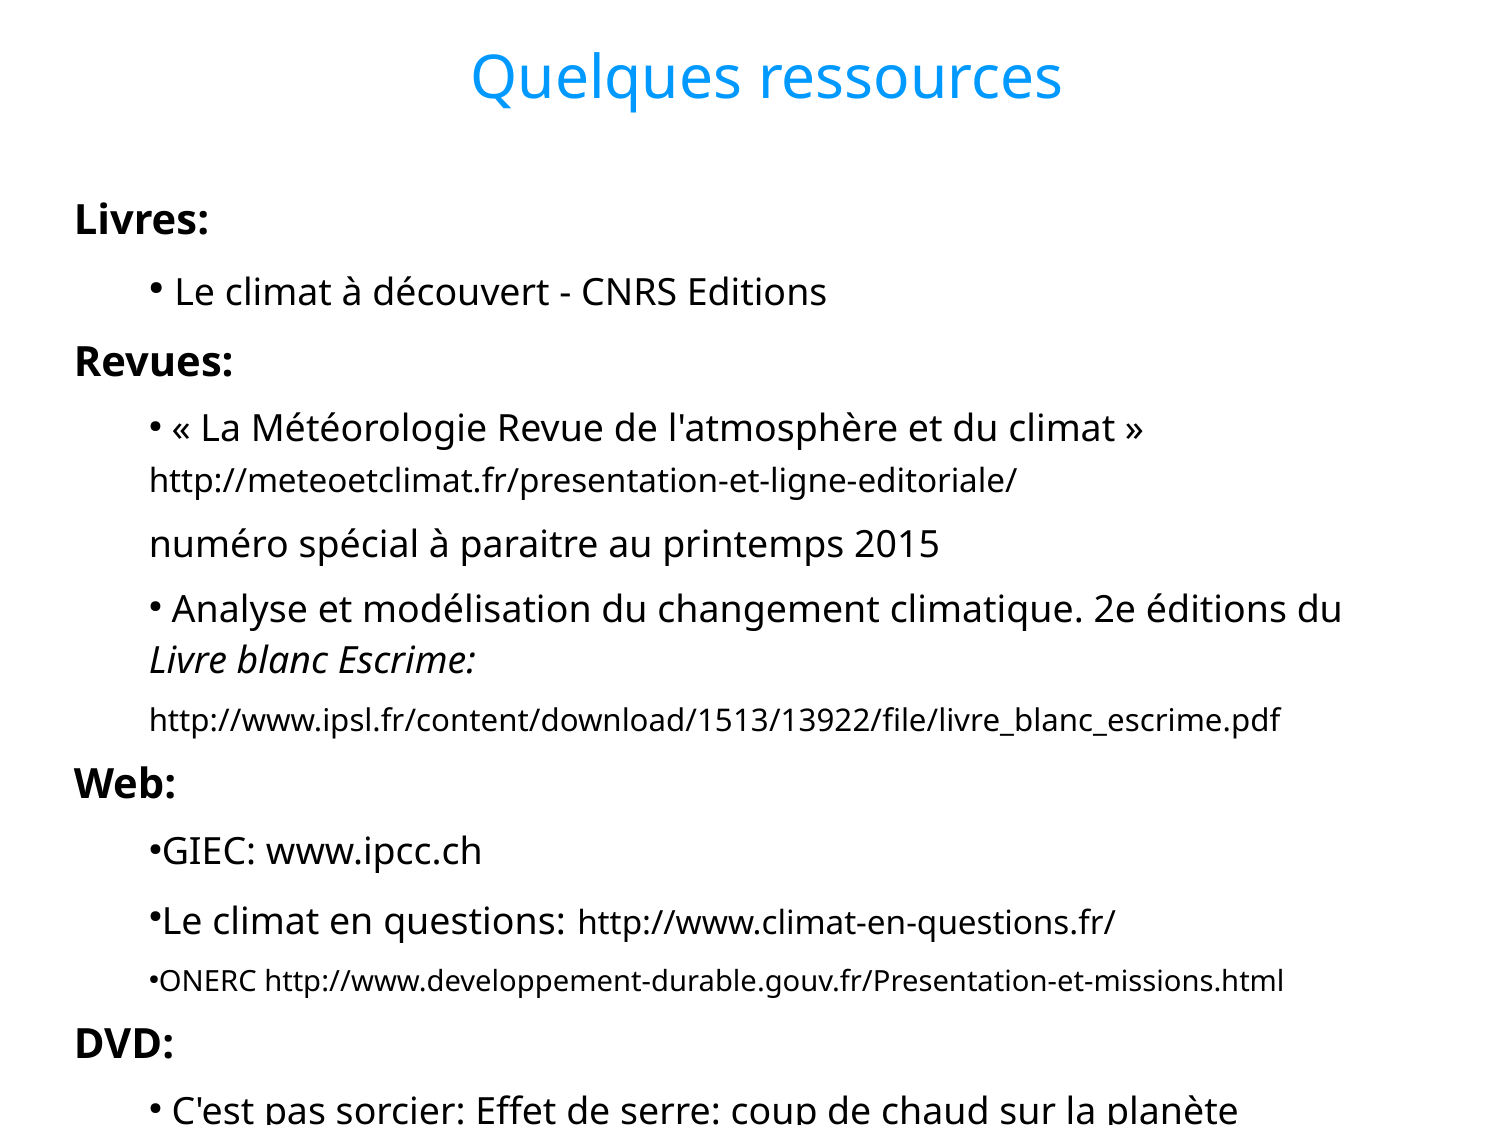

Quelques ressources
Livres:
 Le climat à découvert - CNRS Editions
Revues:
 « La Météorologie Revue de l'atmosphère et du climat » http://meteoetclimat.fr/presentation-et-ligne-editoriale/
	numéro spécial à paraitre au printemps 2015
 Analyse et modélisation du changement climatique. 2e éditions du Livre blanc Escrime:
	http://www.ipsl.fr/content/download/1513/13922/file/livre_blanc_escrime.pdf
Web:
GIEC: www.ipcc.ch
Le climat en questions: http://www.climat-en-questions.fr/
ONERC http://www.developpement-durable.gouv.fr/Presentation-et-missions.html
DVD:
 C'est pas sorcier: Effet de serre: coup de chaud sur la planète